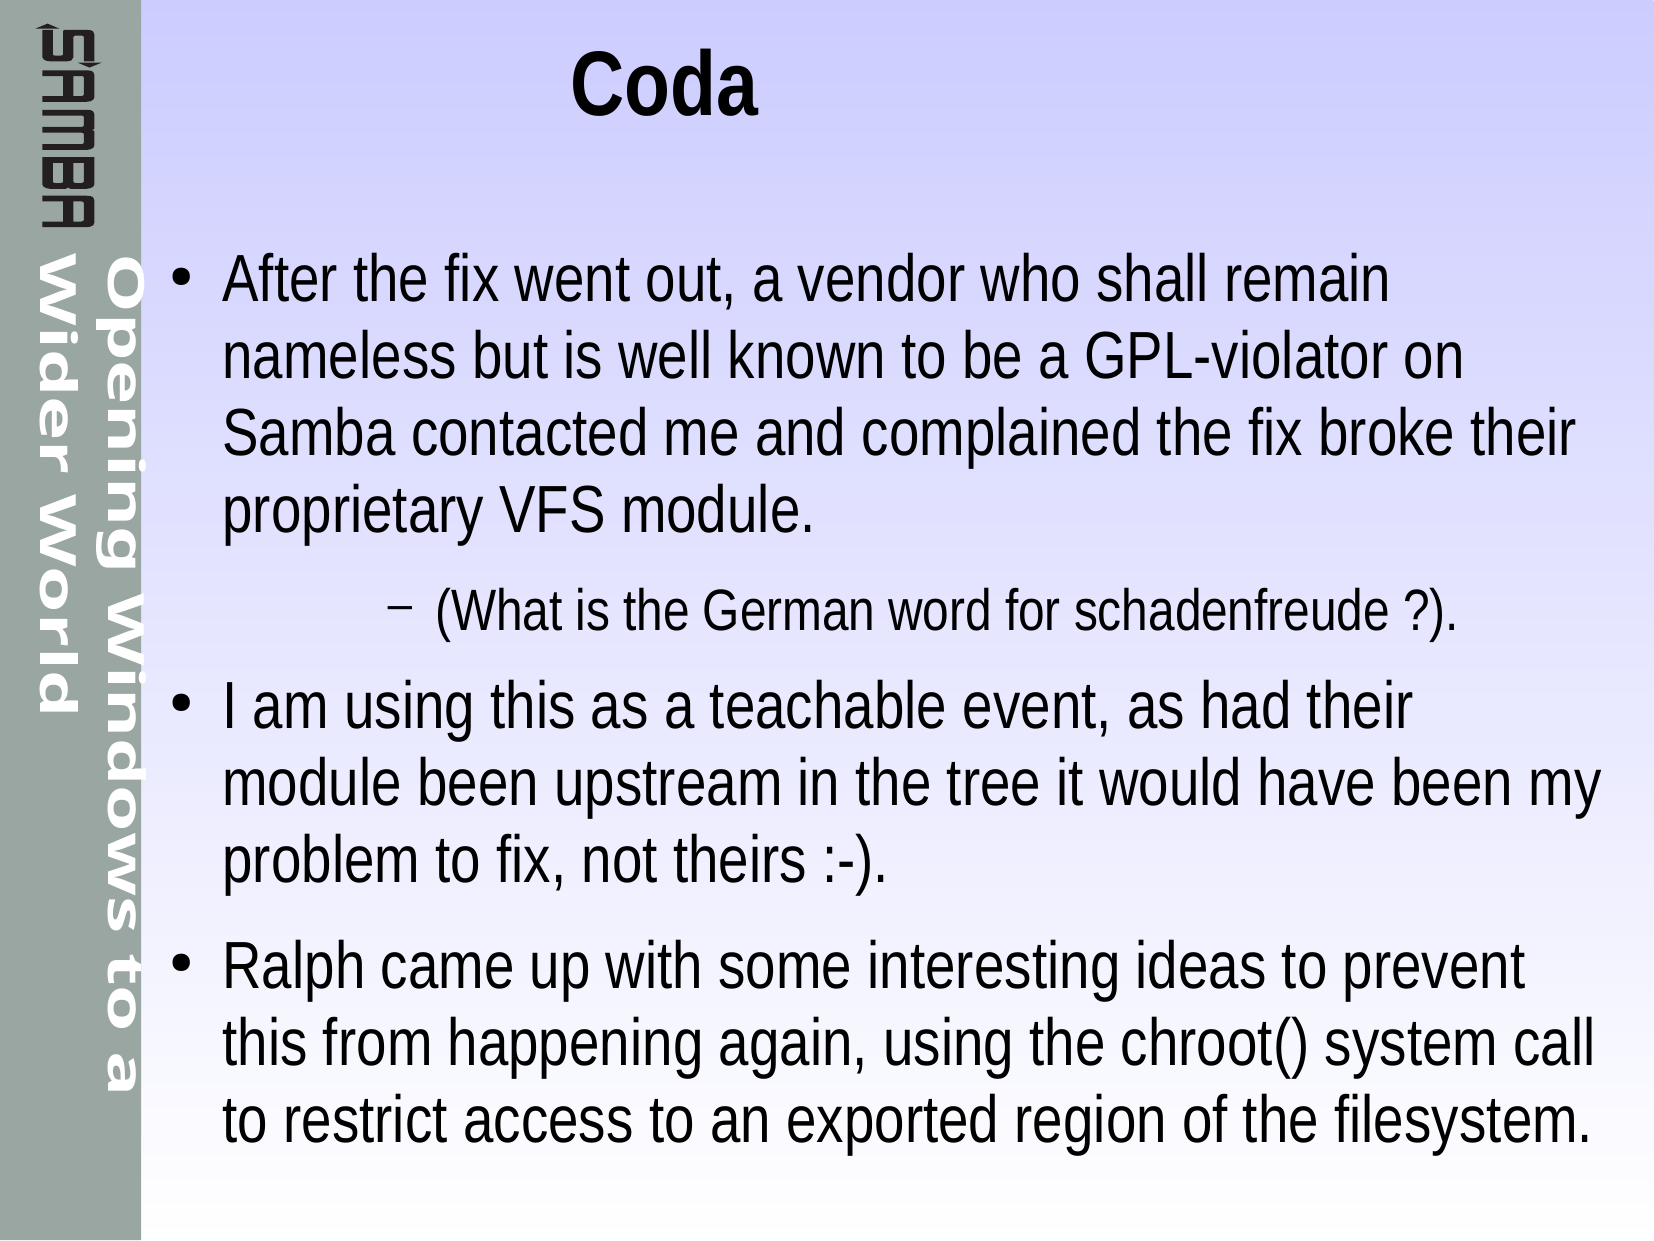

# Coda
After the fix went out, a vendor who shall remain nameless but is well known to be a GPL-violator on Samba contacted me and complained the fix broke their proprietary VFS module.
(What is the German word for schadenfreude ?).
I am using this as a teachable event, as had their module been upstream in the tree it would have been my problem to fix, not theirs :-).
Ralph came up with some interesting ideas to prevent this from happening again, using the chroot() system call to restrict access to an exported region of the filesystem.